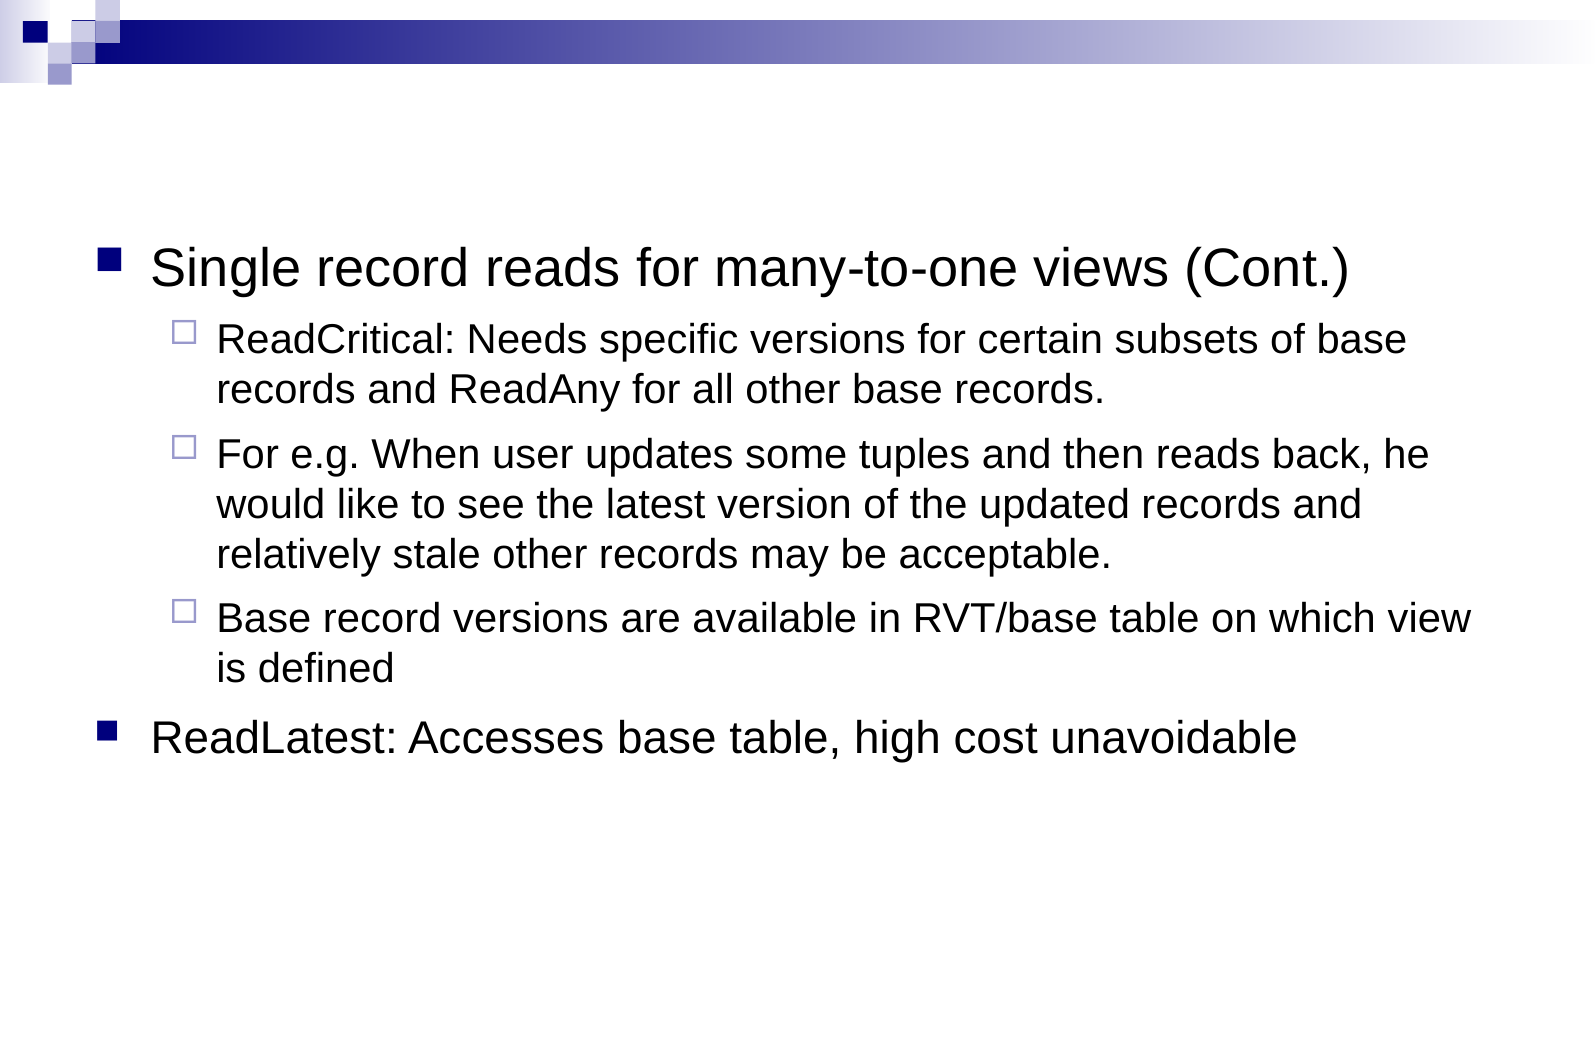

#
Single record reads for many-to-one views (Cont.)
ReadCritical: Needs specific versions for certain subsets of base records and ReadAny for all other base records.
For e.g. When user updates some tuples and then reads back, he would like to see the latest version of the updated records and relatively stale other records may be acceptable.
Base record versions are available in RVT/base table on which view is defined
ReadLatest: Accesses base table, high cost unavoidable